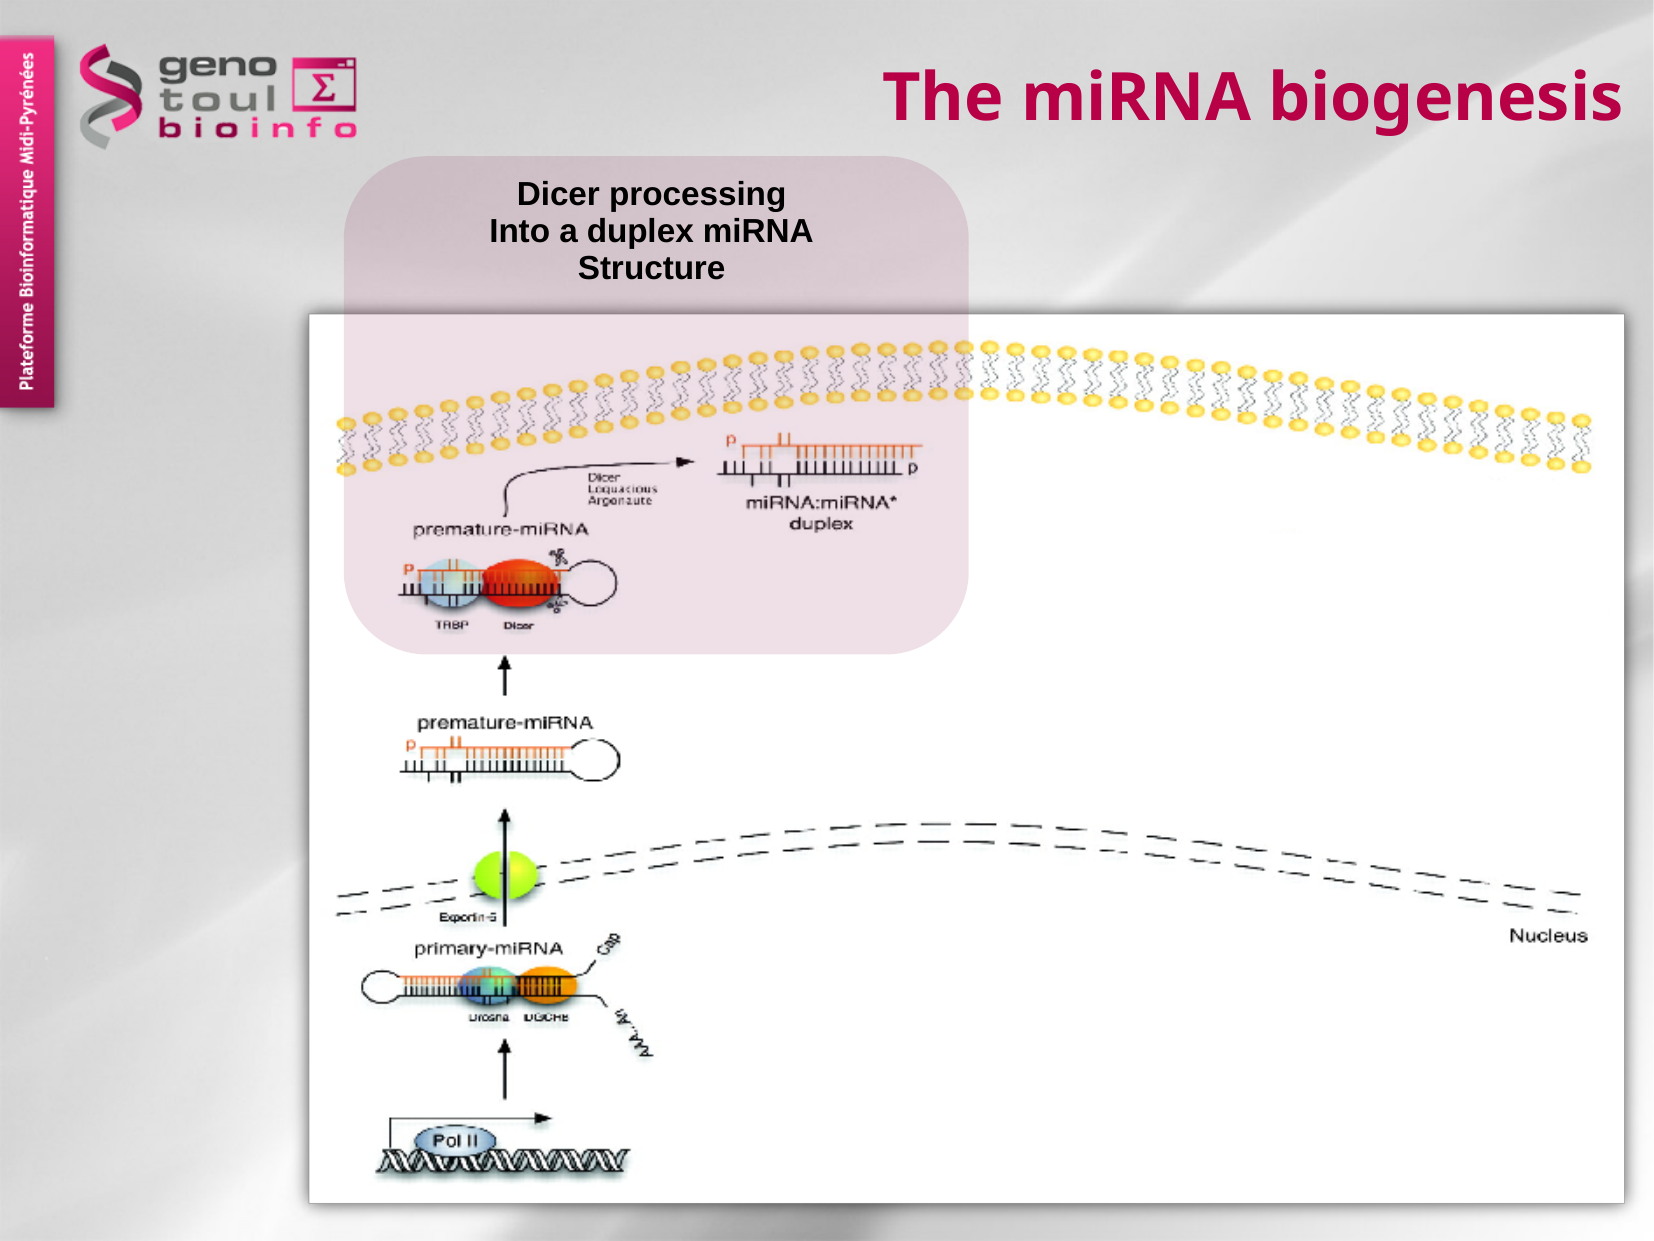

# The miRNA biogenesis
Dicer processing
Into a duplex miRNA
Structure